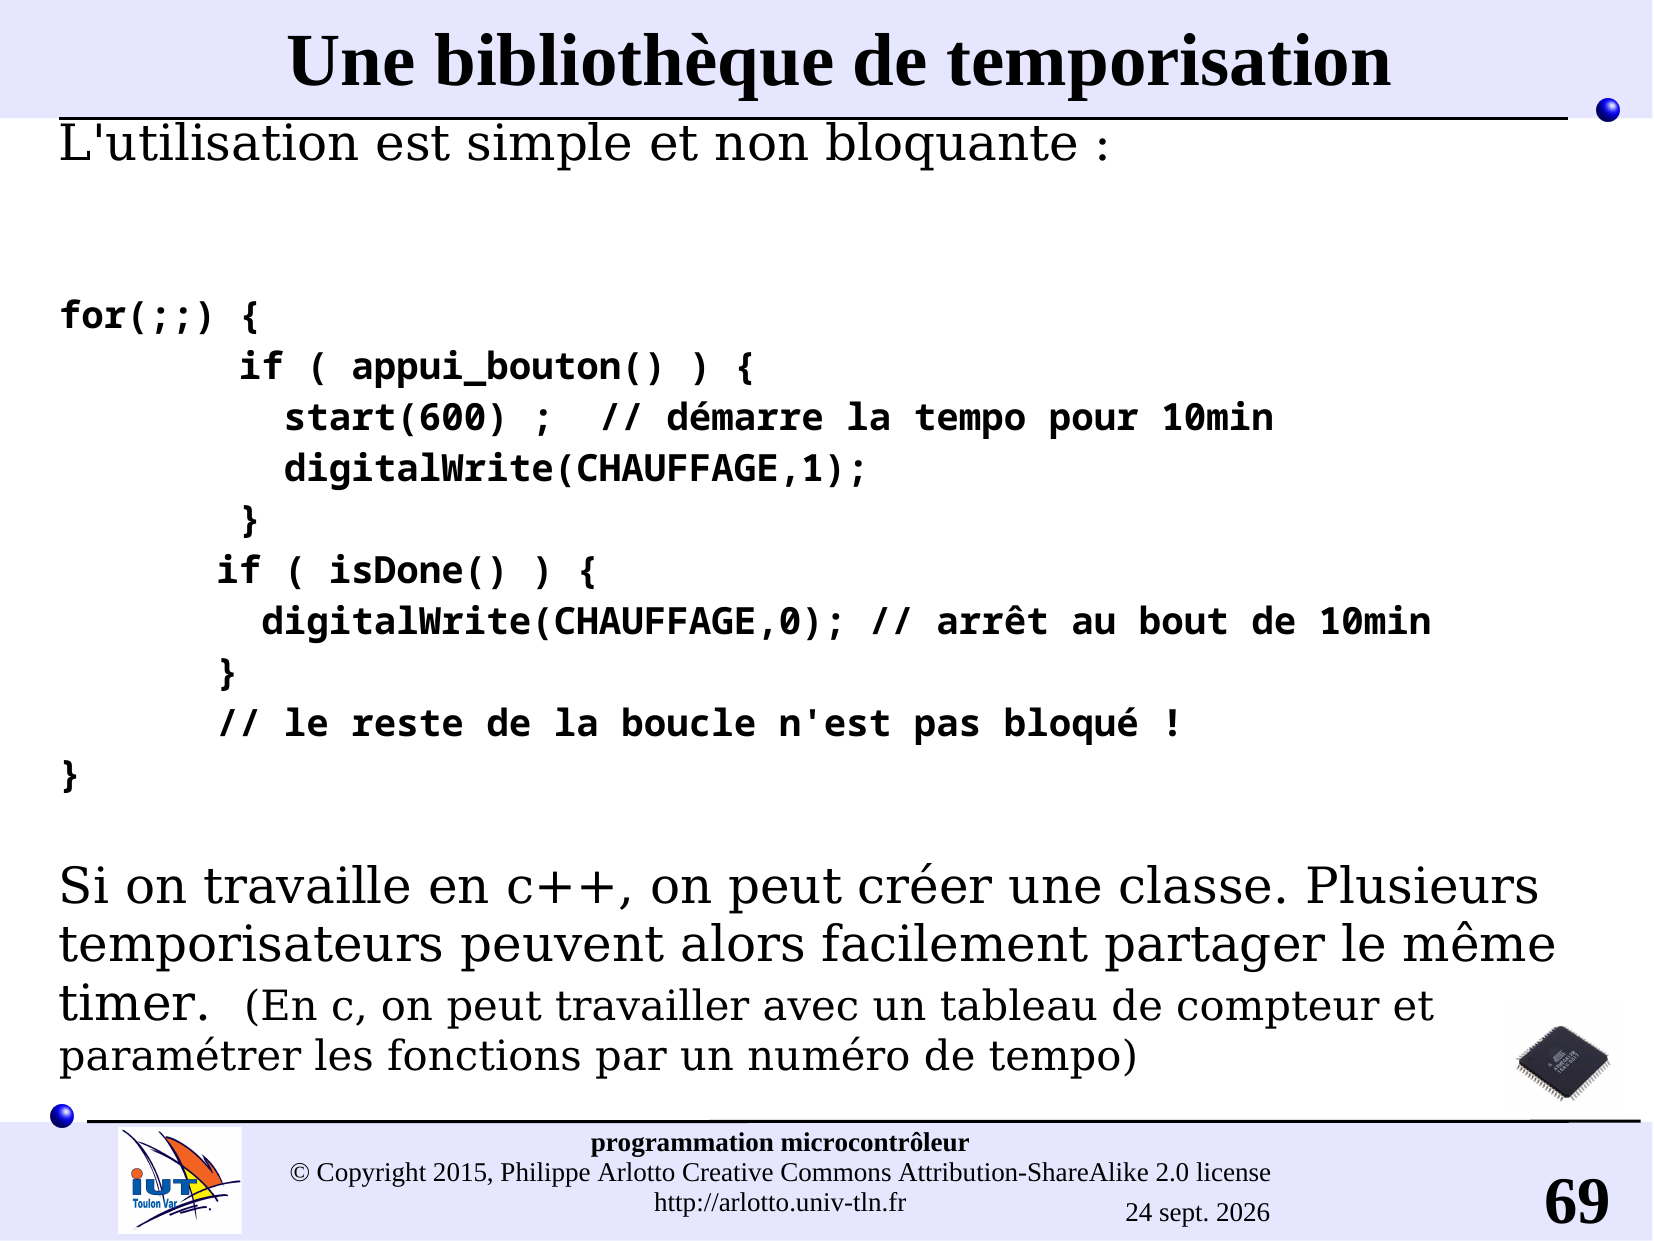

# Une bibliothèque de temporisation
L'utilisation est simple et non bloquante :
for(;;) {
 if ( appui_bouton() ) {
 start(600) ; // démarre la tempo pour 10min
 digitalWrite(CHAUFFAGE,1);
 }
 if ( isDone() ) {
 digitalWrite(CHAUFFAGE,0); // arrêt au bout de 10min
 }
 // le reste de la boucle n'est pas bloqué !
}
Si on travaille en c++, on peut créer une classe. Plusieurs
temporisateurs peuvent alors facilement partager le même timer. (En c, on peut travailler avec un tableau de compteur et paramétrer les fonctions par un numéro de tempo)